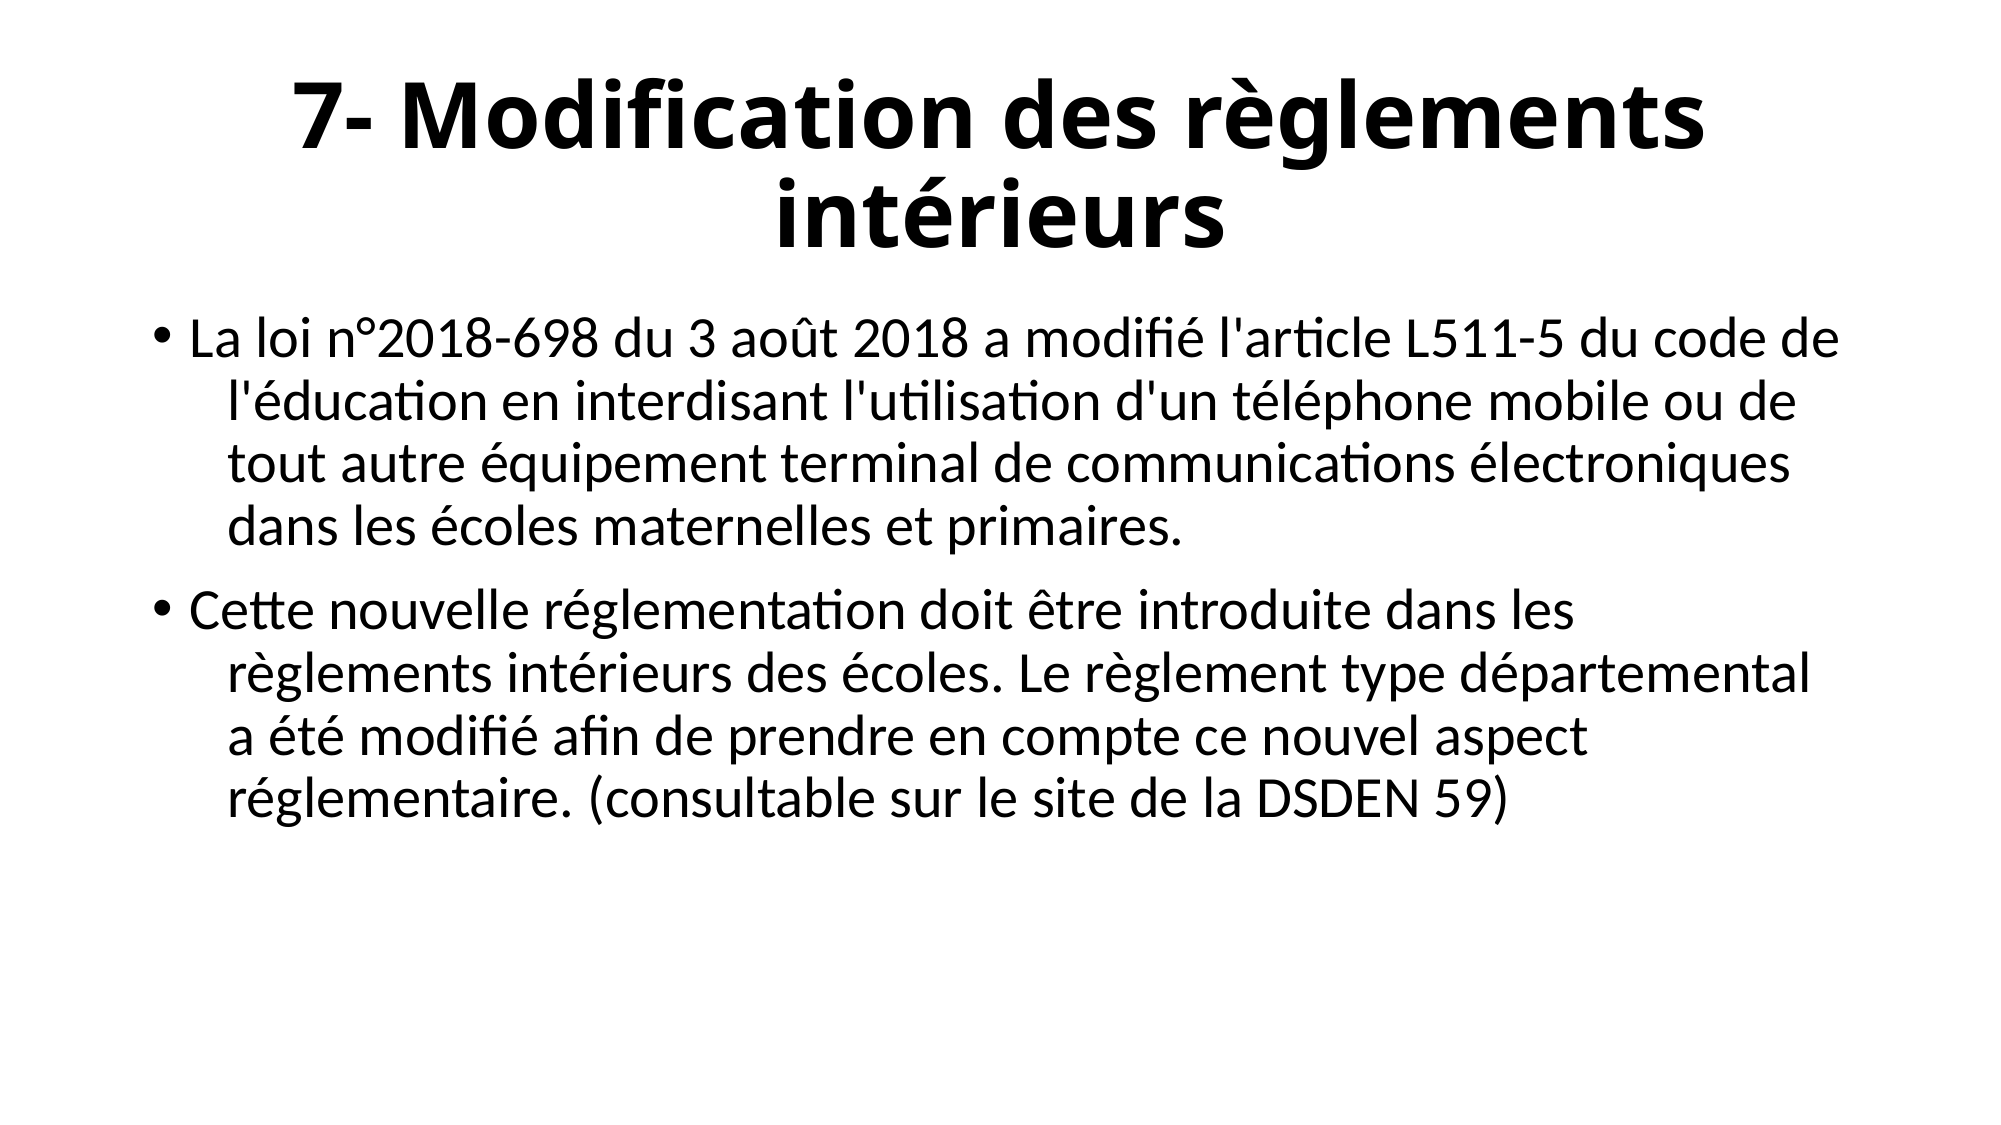

# 7- Modification des règlements intérieurs
La loi n°2018-698 du 3 août 2018 a modifié l'article L511-5 du code de l'éducation en interdisant l'utilisation d'un téléphone mobile ou de tout autre équipement terminal de communications électroniques dans les écoles maternelles et primaires.
Cette nouvelle réglementation doit être introduite dans les règlements intérieurs des écoles. Le règlement type départemental a été modifié afin de prendre en compte ce nouvel aspect réglementaire. (consultable sur le site de la DSDEN 59)